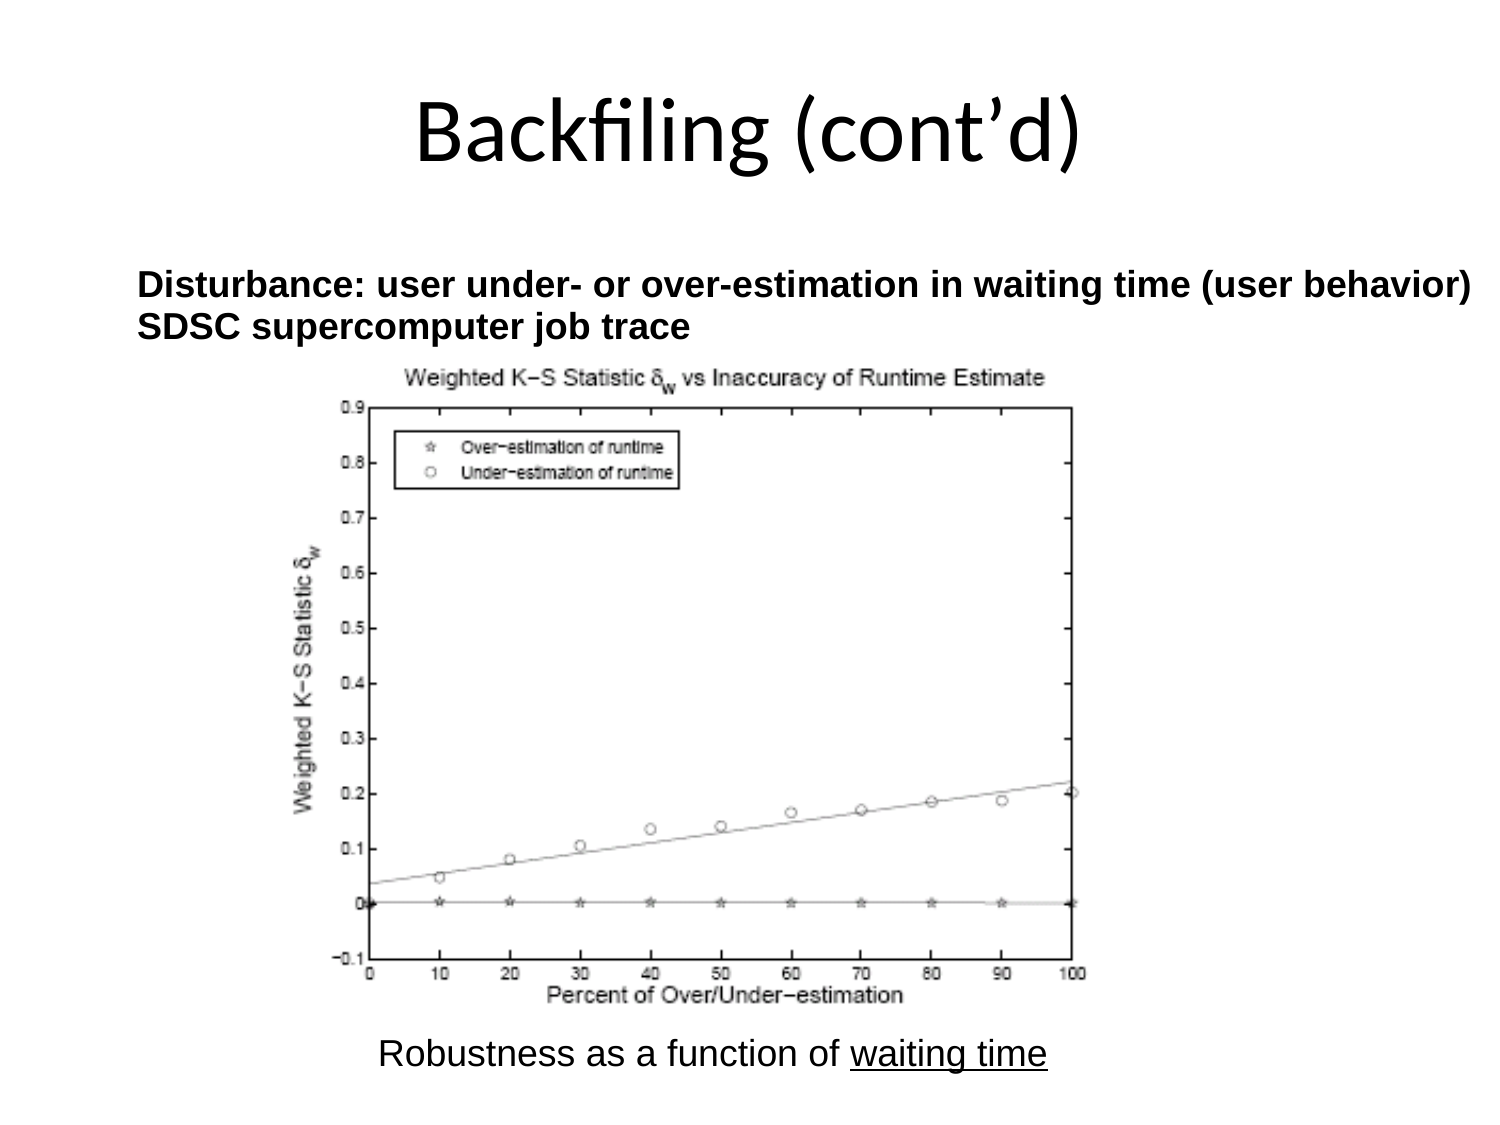

# Backfiling (cont’d)
Disturbance: user under- or over-estimation in waiting time (user behavior)
SDSC supercomputer job trace
Robustness as a function of waiting time